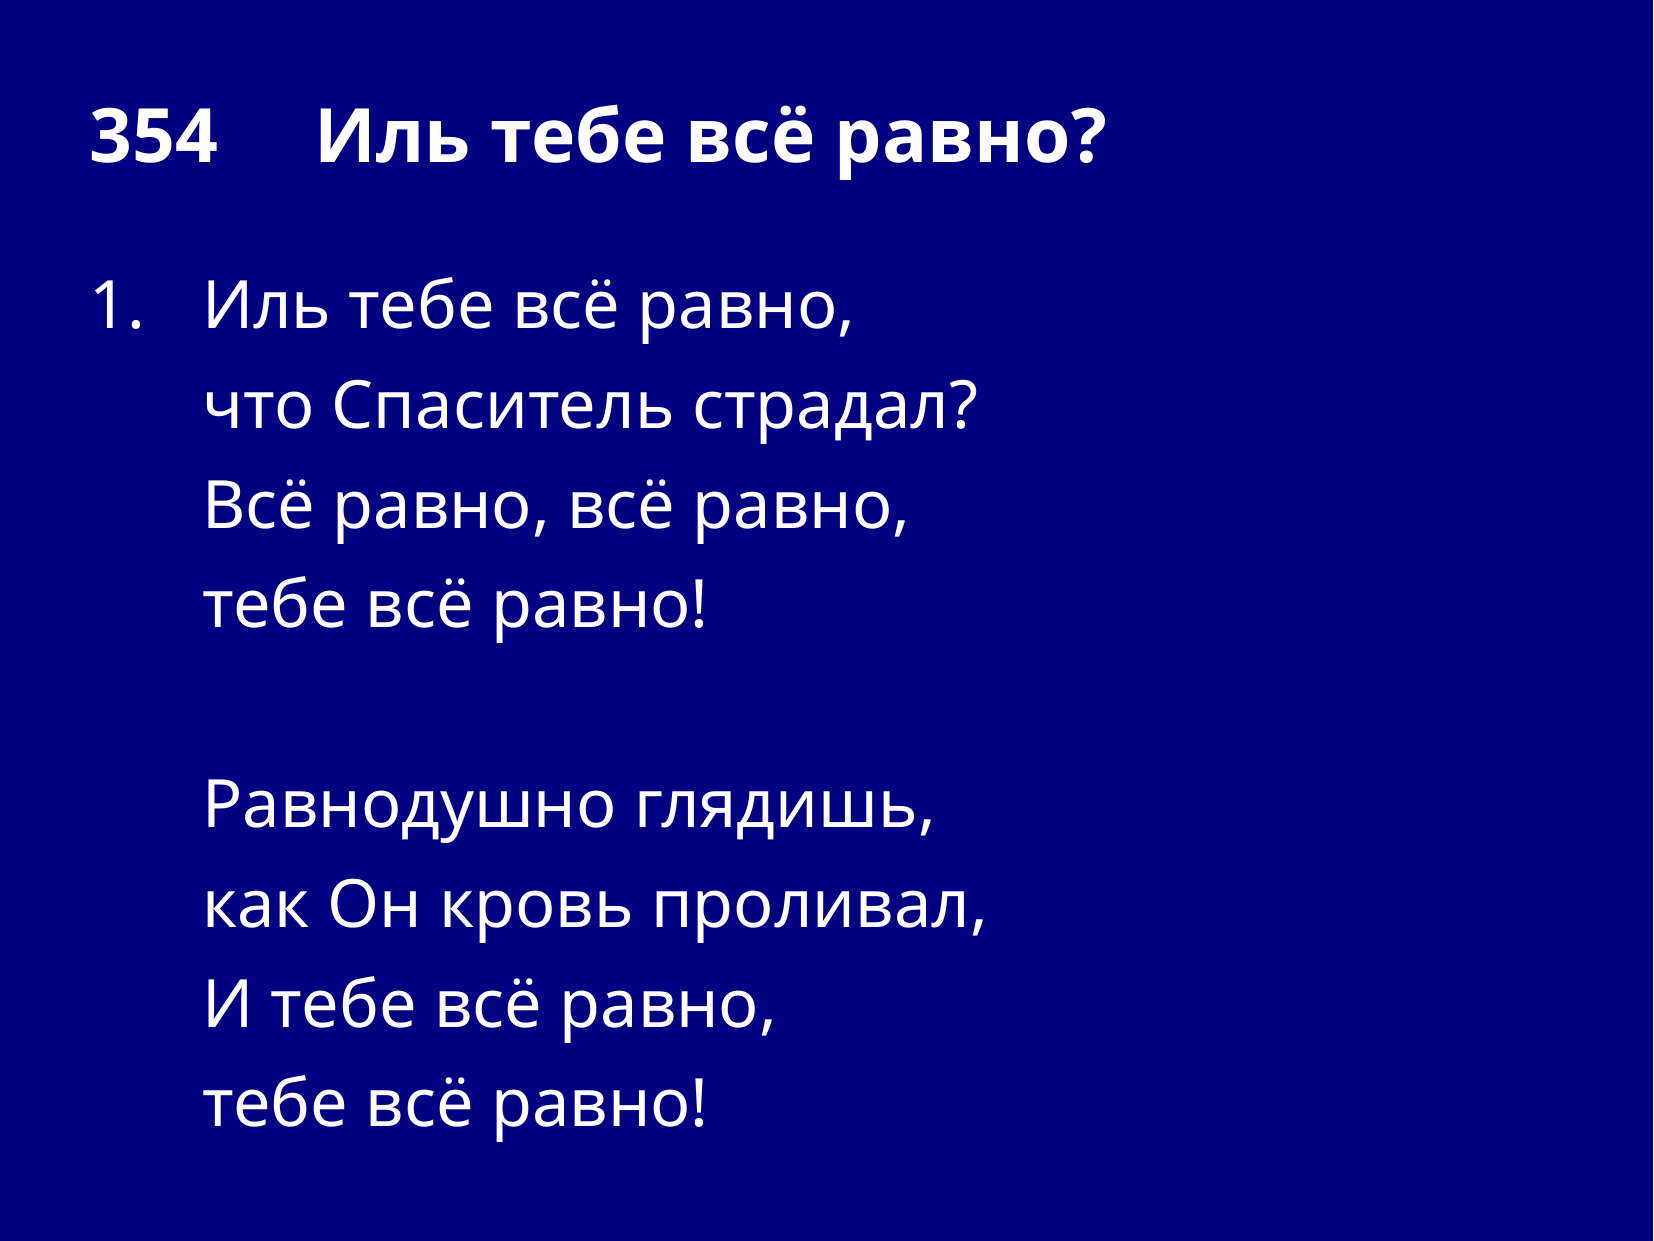

354	Иль тебе всё равно?
1.	Иль тебе всё равно,
	что Спаситель страдал?
	Всё равно, всё равно,
	тебе всё равно!
	Равнодушно глядишь,
	как Он кровь проливал,
	И тебе всё равно,
	тебе всё равно!